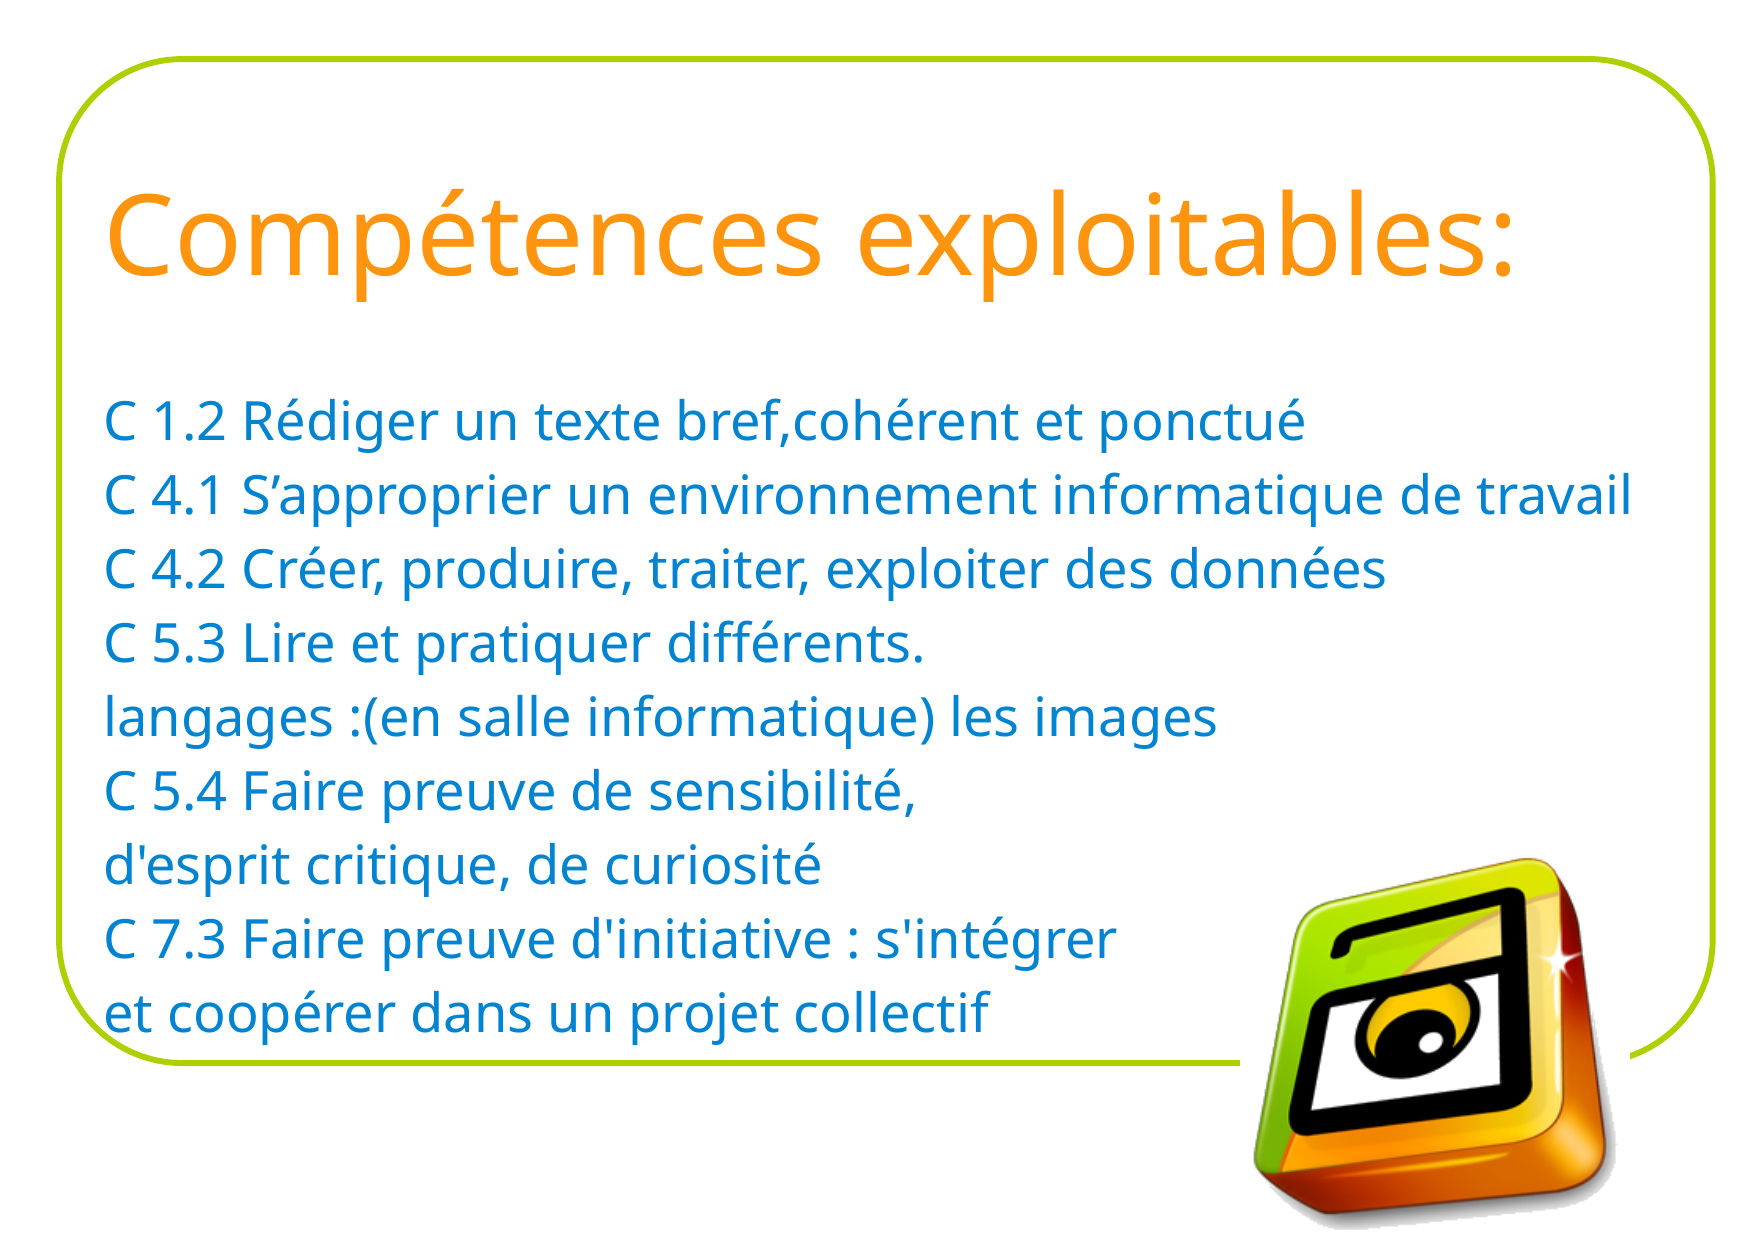

Compétences exploitables:
C 1.2 Rédiger un texte bref,cohérent et ponctué
C 4.1 S’approprier un environnement informatique de travail
C 4.2 Créer, produire, traiter, exploiter des données
C 5.3 Lire et pratiquer différents.
langages :(en salle informatique) les images
C 5.4 Faire preuve de sensibilité,
d'esprit critique, de curiosité
C 7.3 Faire preuve d'initiative : s'intégrer
et coopérer dans un projet collectif